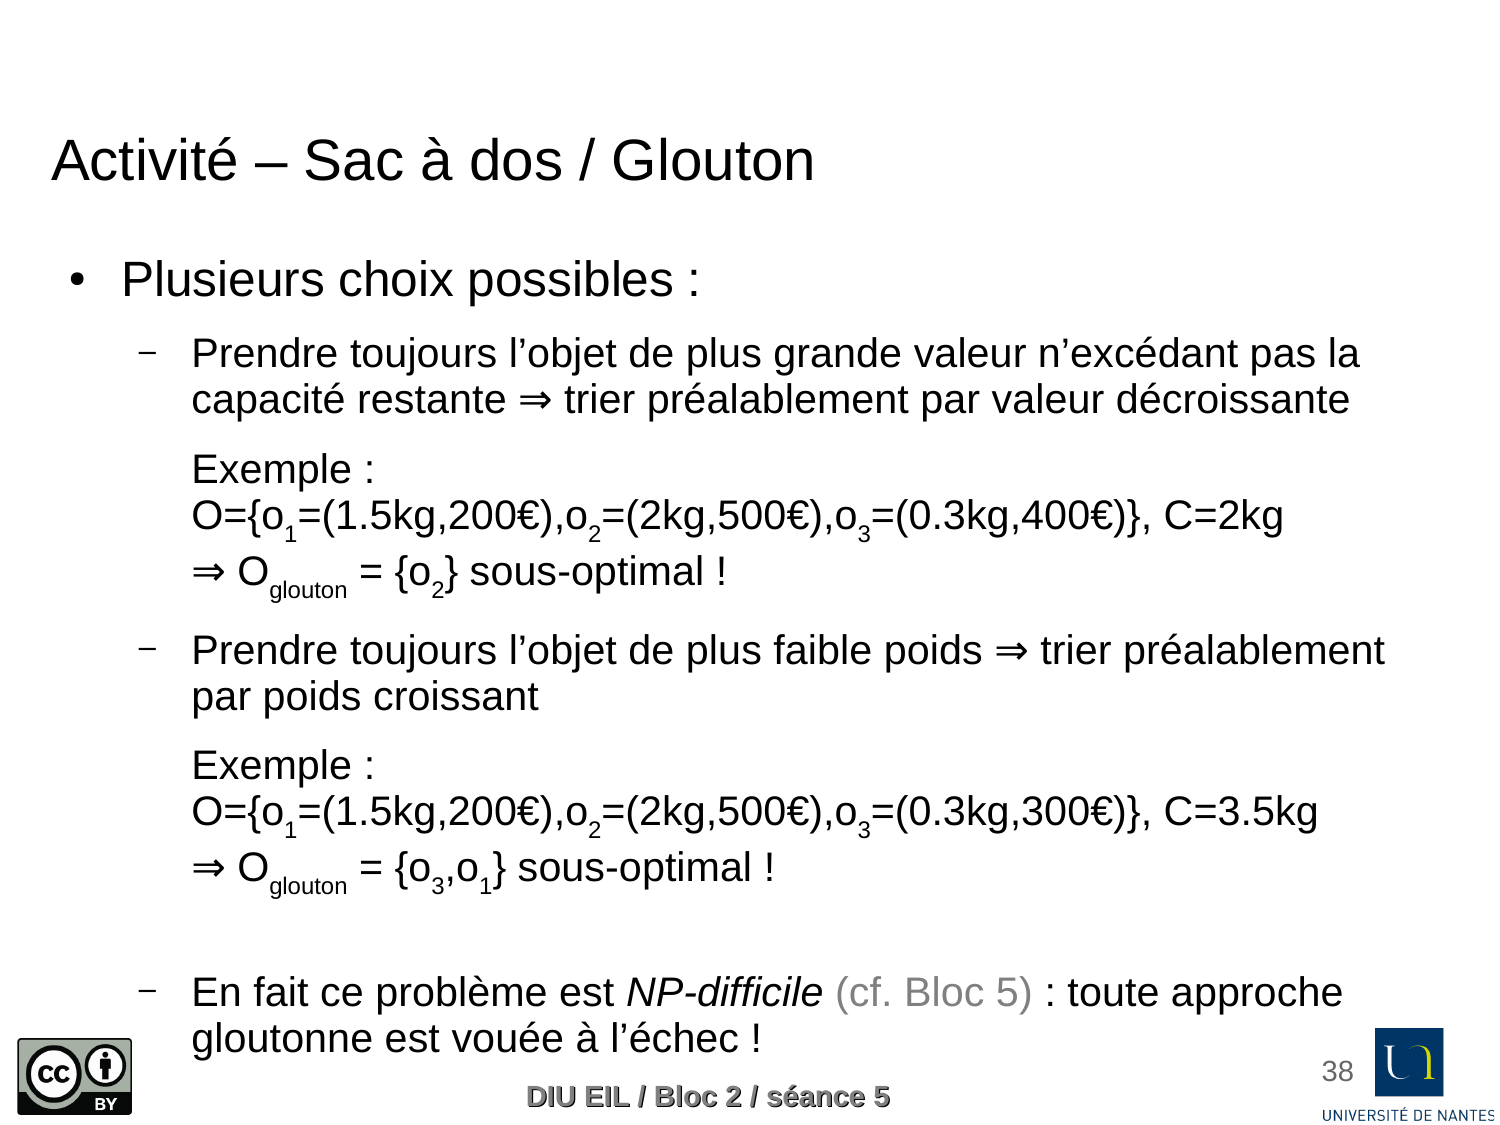

# Activité – Sac à dos / Glouton
Plusieurs choix possibles :
Prendre toujours l’objet de plus grande valeur n’excédant pas la capacité restante ⇒ trier préalablement par valeur décroissante
Exemple :
O={o1=(1.5kg,200€),o2=(2kg,500€),o3=(0.3kg,400€)}, C=2kg
⇒ Oglouton = {o2} sous-optimal !
Prendre toujours l’objet de plus faible poids ⇒ trier préalablement par poids croissant
Exemple :
O={o1=(1.5kg,200€),o2=(2kg,500€),o3=(0.3kg,300€)}, C=3.5kg
⇒ Oglouton = {o3,o1} sous-optimal !
En fait ce problème est NP-difficile (cf. Bloc 5) : toute approche gloutonne est vouée à l’échec !
38